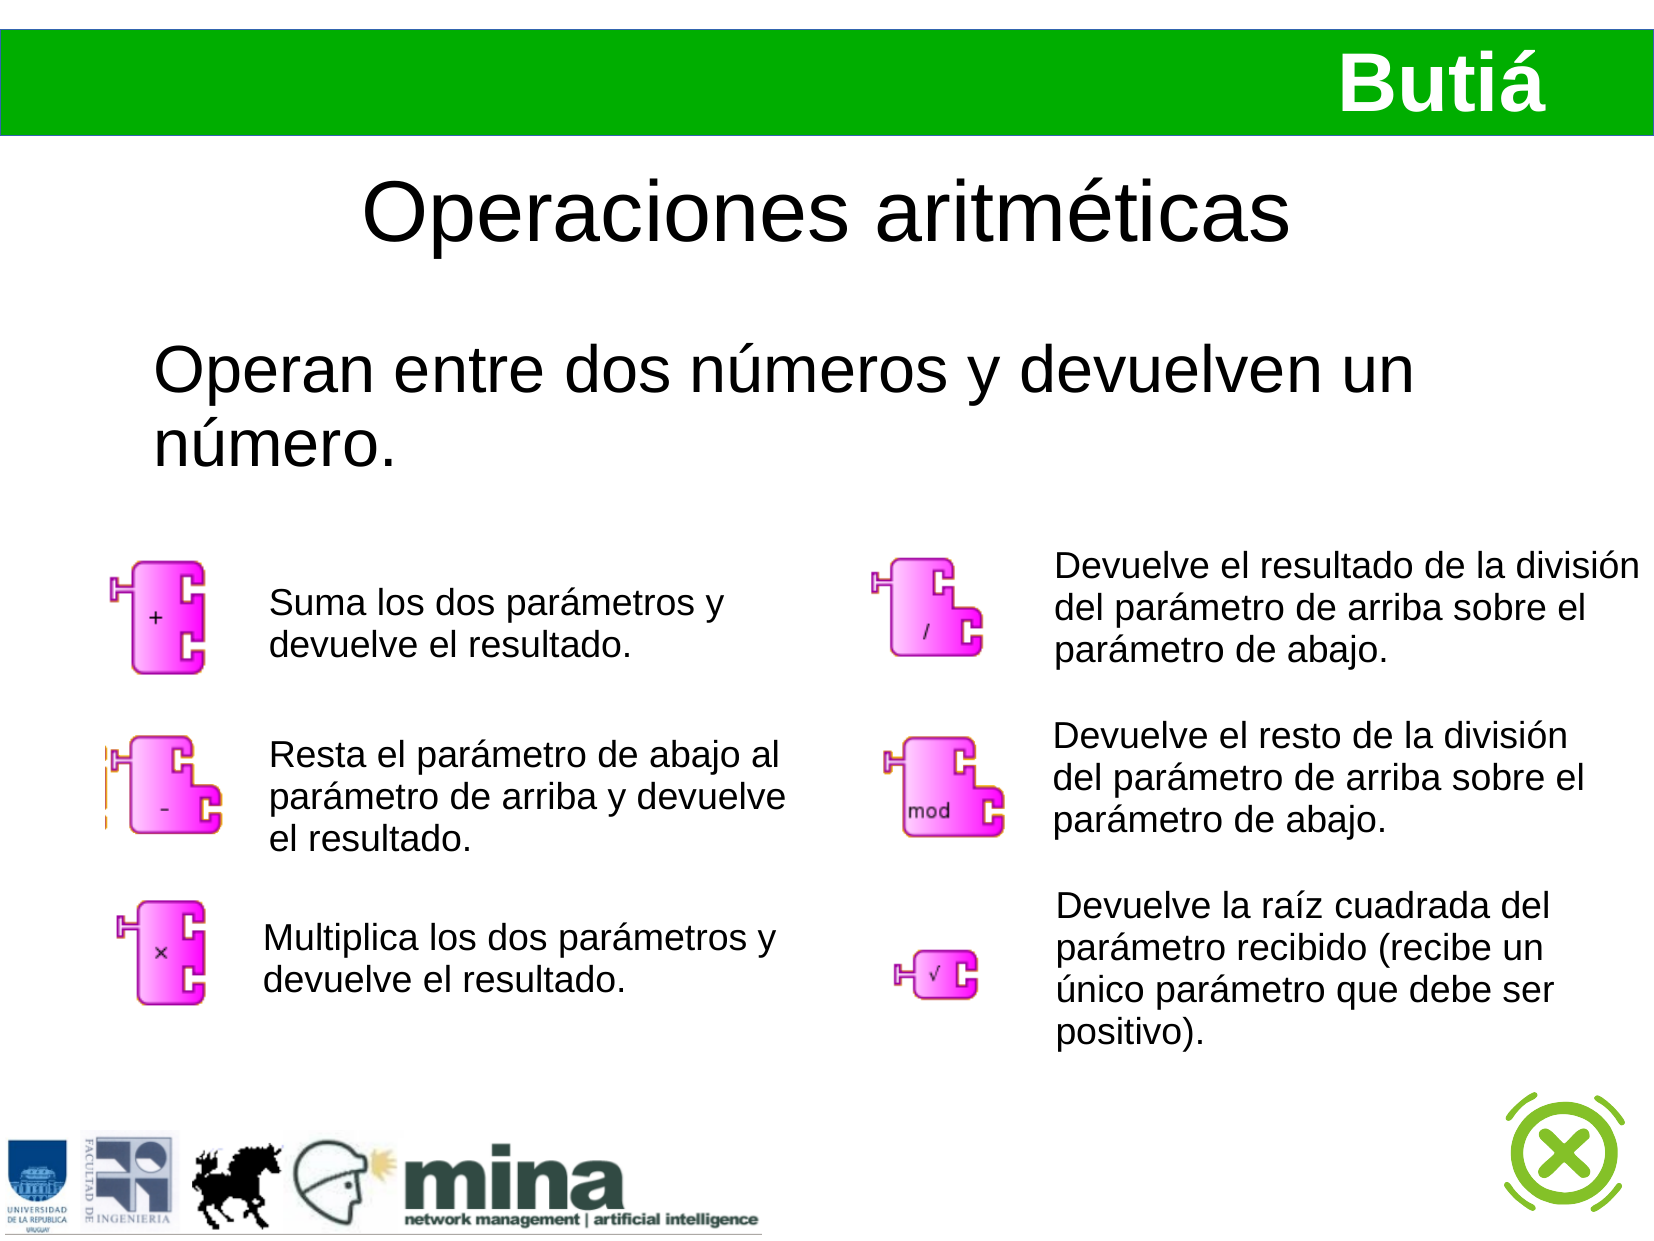

# Operaciones aritméticas
Operan entre dos números y devuelven un número.
Devuelve el resultado de la división
del parámetro de arriba sobre el
parámetro de abajo.
Suma los dos parámetros y
devuelve el resultado.
Devuelve el resto de la división
del parámetro de arriba sobre el
parámetro de abajo.
Resta el parámetro de abajo al
parámetro de arriba y devuelve
el resultado.
Devuelve la raíz cuadrada del
parámetro recibido (recibe un
único parámetro que debe ser
positivo).
Multiplica los dos parámetros y
devuelve el resultado.